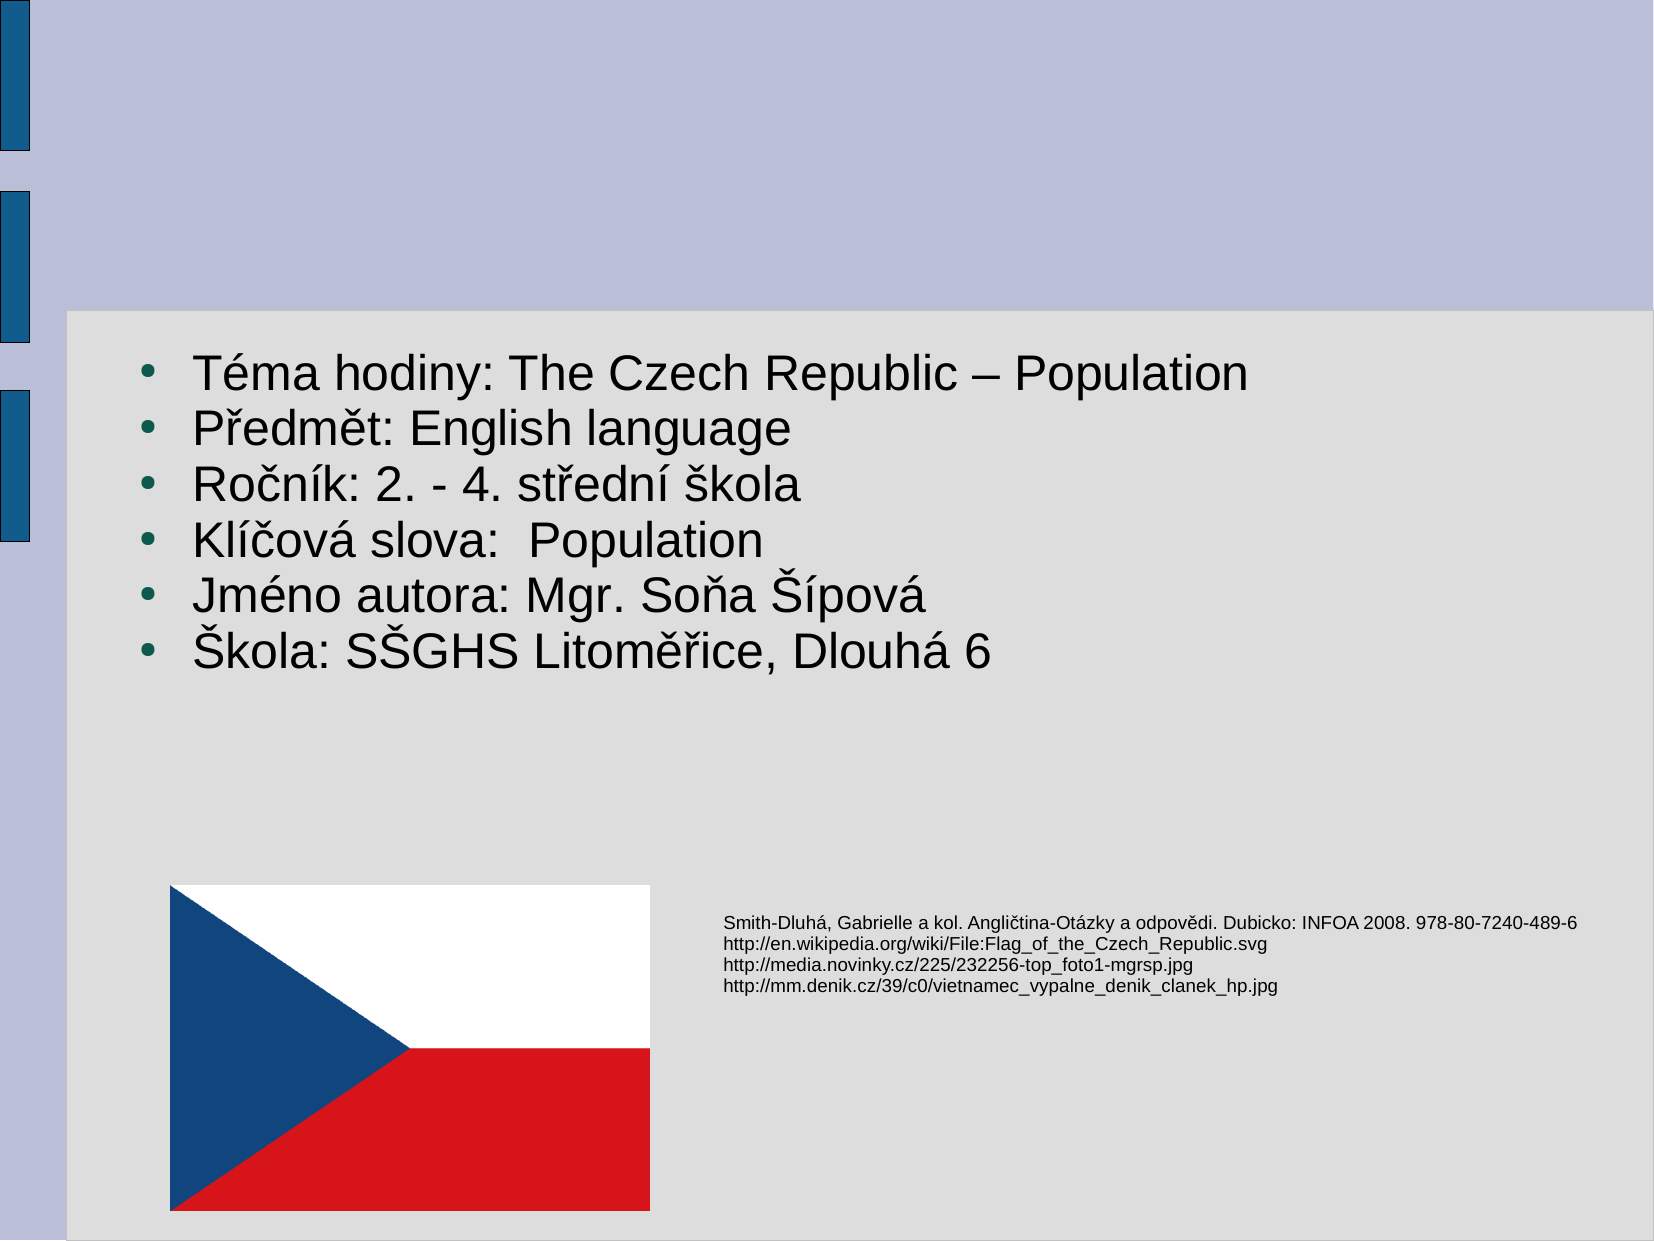

# Téma hodiny: The Czech Republic – Population
Předmět: English language
Ročník: 2. - 4. střední škola
Klíčová slova: Population
Jméno autora: Mgr. Soňa Šípová
Škola: SŠGHS Litoměřice, Dlouhá 6
Smith-Dluhá, Gabrielle a kol. Angličtina-Otázky a odpovědi. Dubicko: INFOA 2008. 978-80-7240-489-6
http://en.wikipedia.org/wiki/File:Flag_of_the_Czech_Republic.svg
http://media.novinky.cz/225/232256-top_foto1-mgrsp.jpg
http://mm.denik.cz/39/c0/vietnamec_vypalne_denik_clanek_hp.jpg